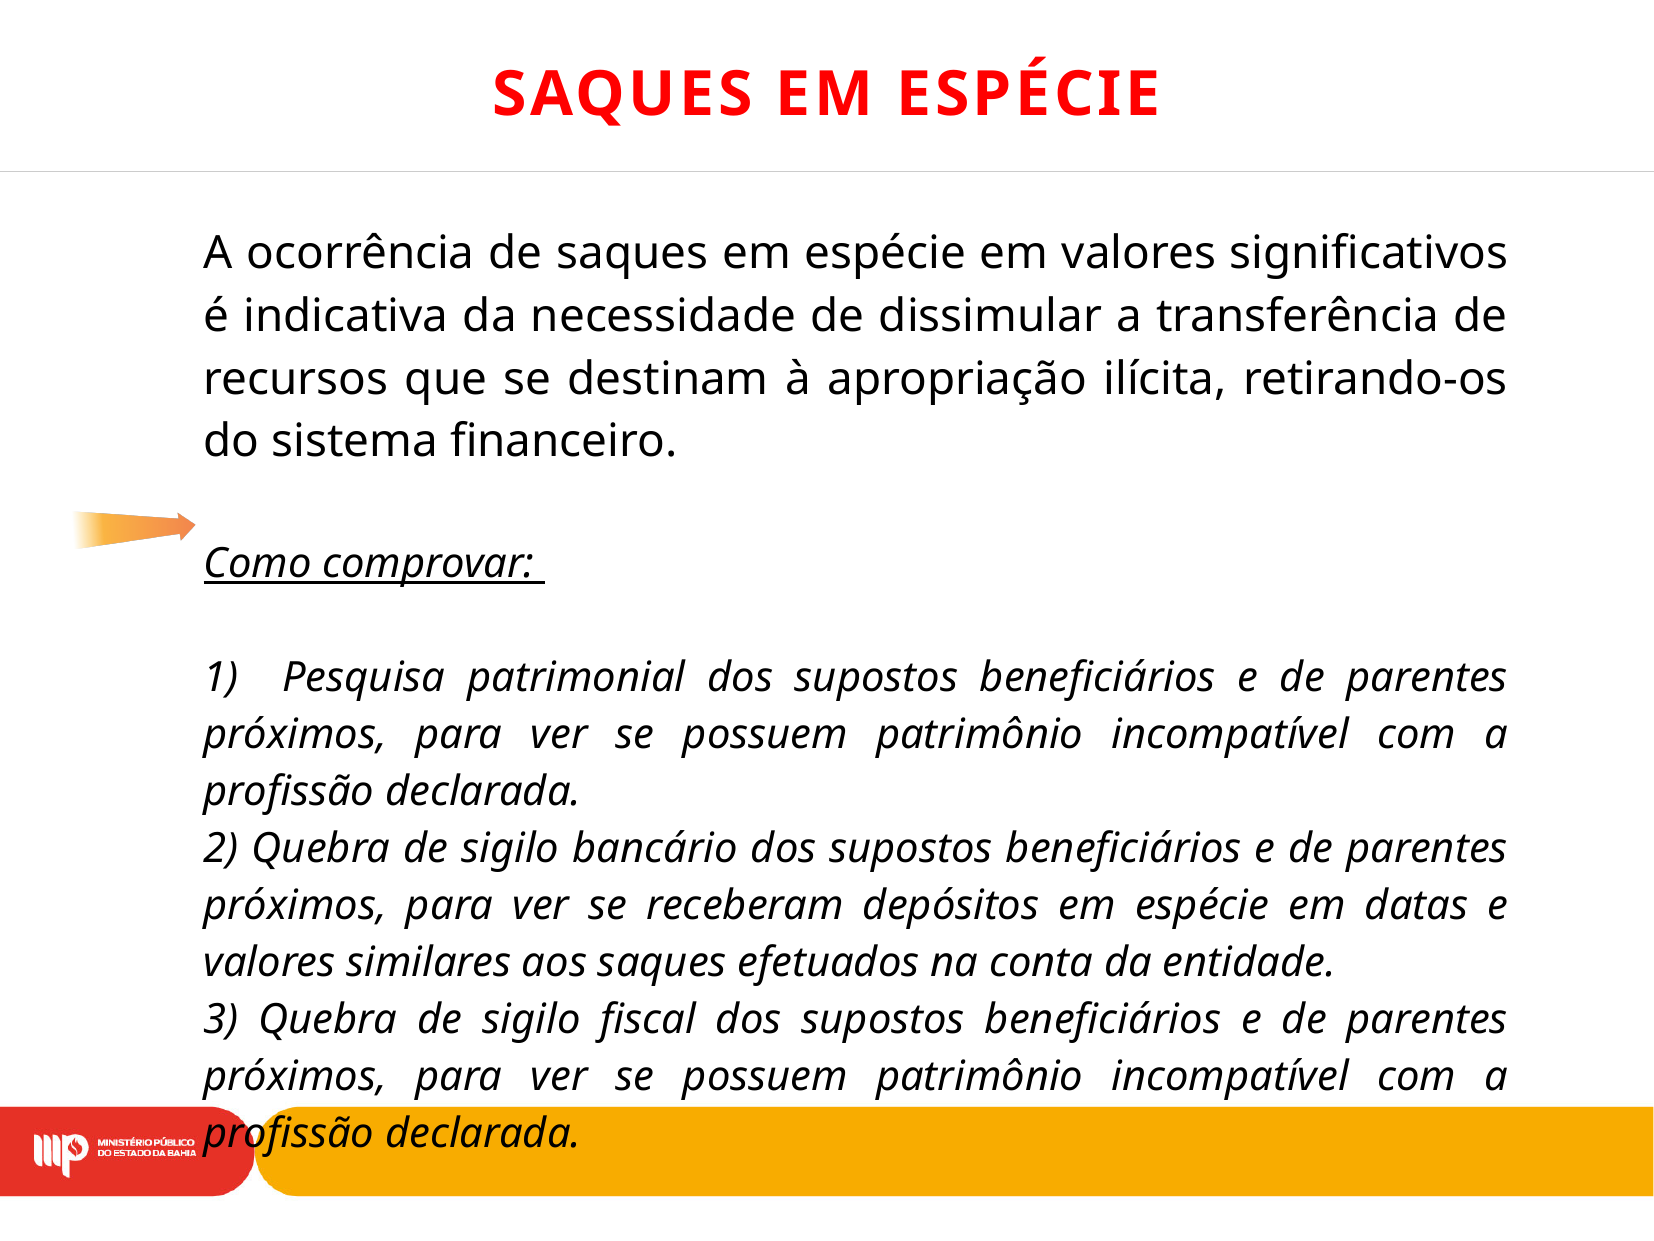

SAQUES EM ESPÉCIE
A ocorrência de saques em espécie em valores significativos é indicativa da necessidade de dissimular a transferência de recursos que se destinam à apropriação ilícita, retirando-os do sistema financeiro.
Como comprovar:
1) Pesquisa patrimonial dos supostos beneficiários e de parentes próximos, para ver se possuem patrimônio incompatível com a profissão declarada.
2) Quebra de sigilo bancário dos supostos beneficiários e de parentes próximos, para ver se receberam depósitos em espécie em datas e valores similares aos saques efetuados na conta da entidade.
3) Quebra de sigilo fiscal dos supostos beneficiários e de parentes próximos, para ver se possuem patrimônio incompatível com a profissão declarada.